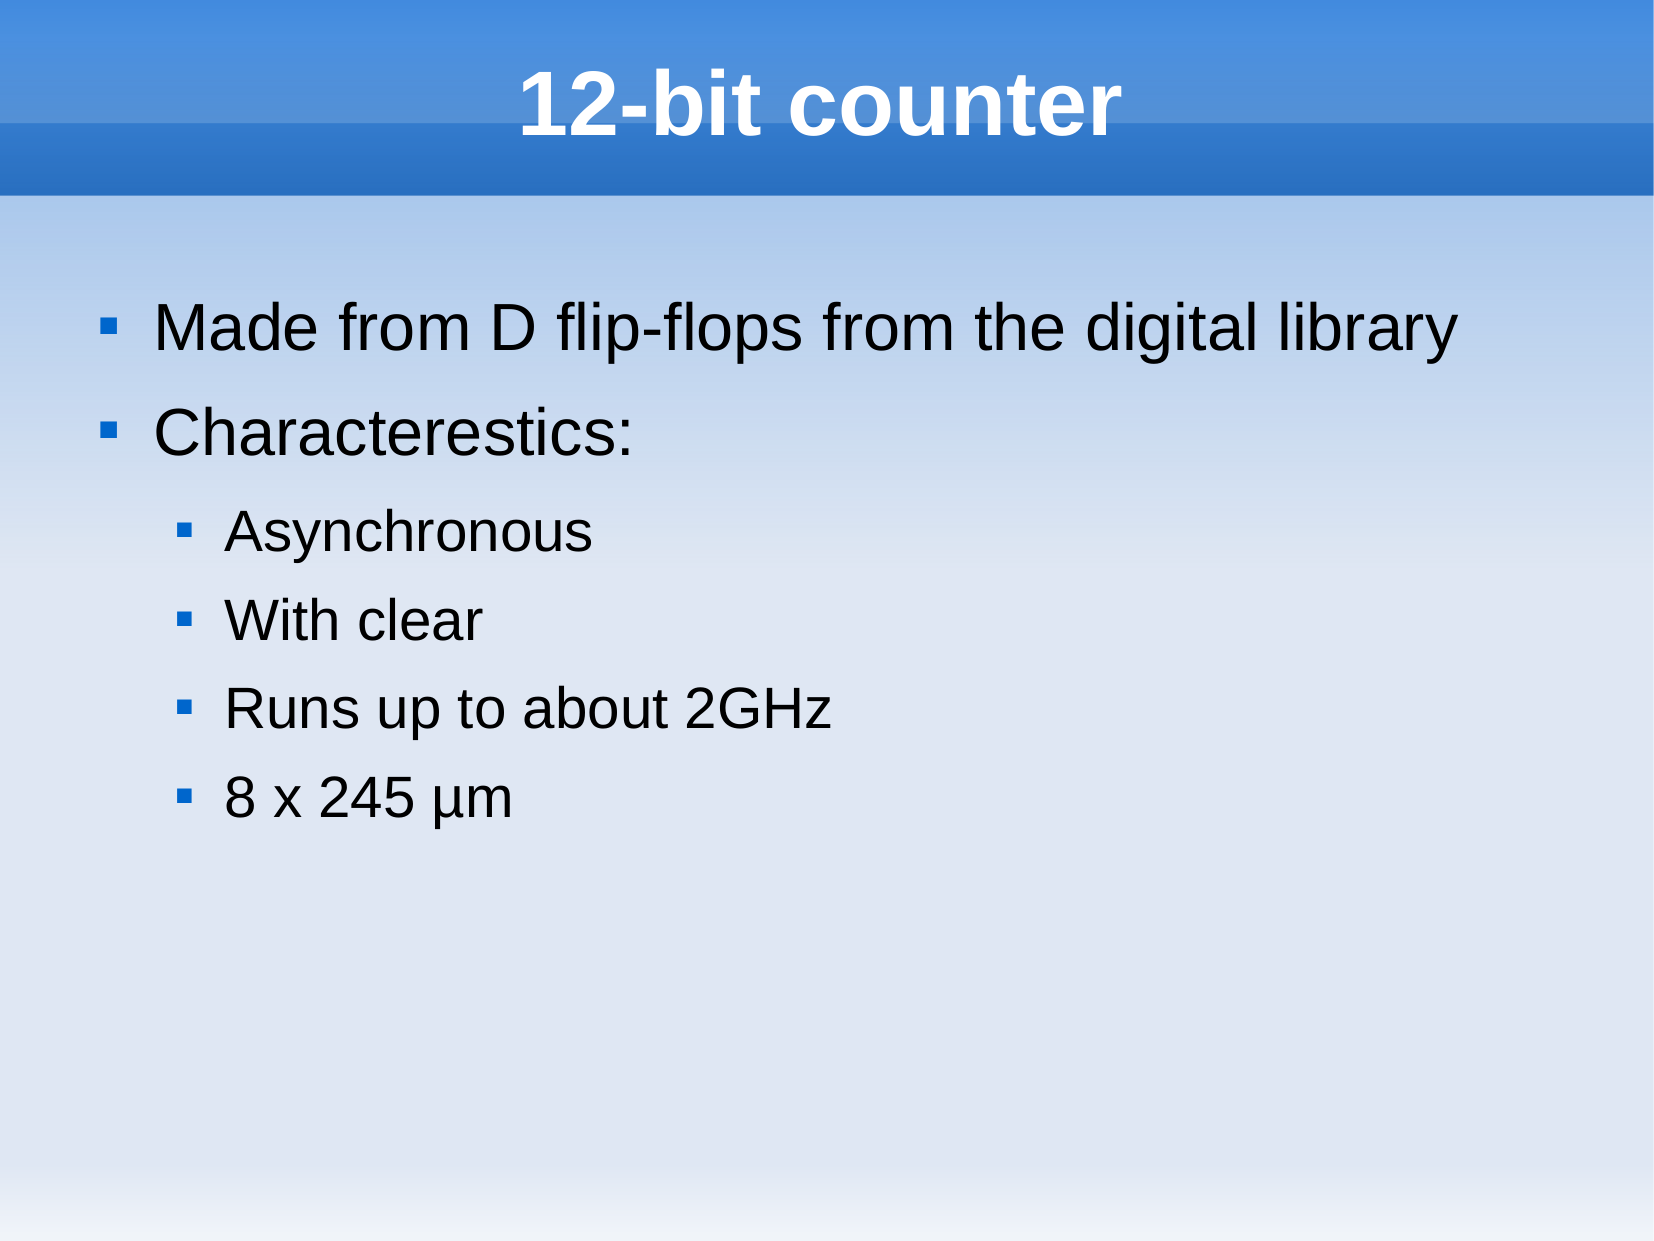

# 12-bit counter
Made from D flip-flops from the digital library
Characterestics:
Asynchronous
With clear
Runs up to about 2GHz
8 x 245 µm